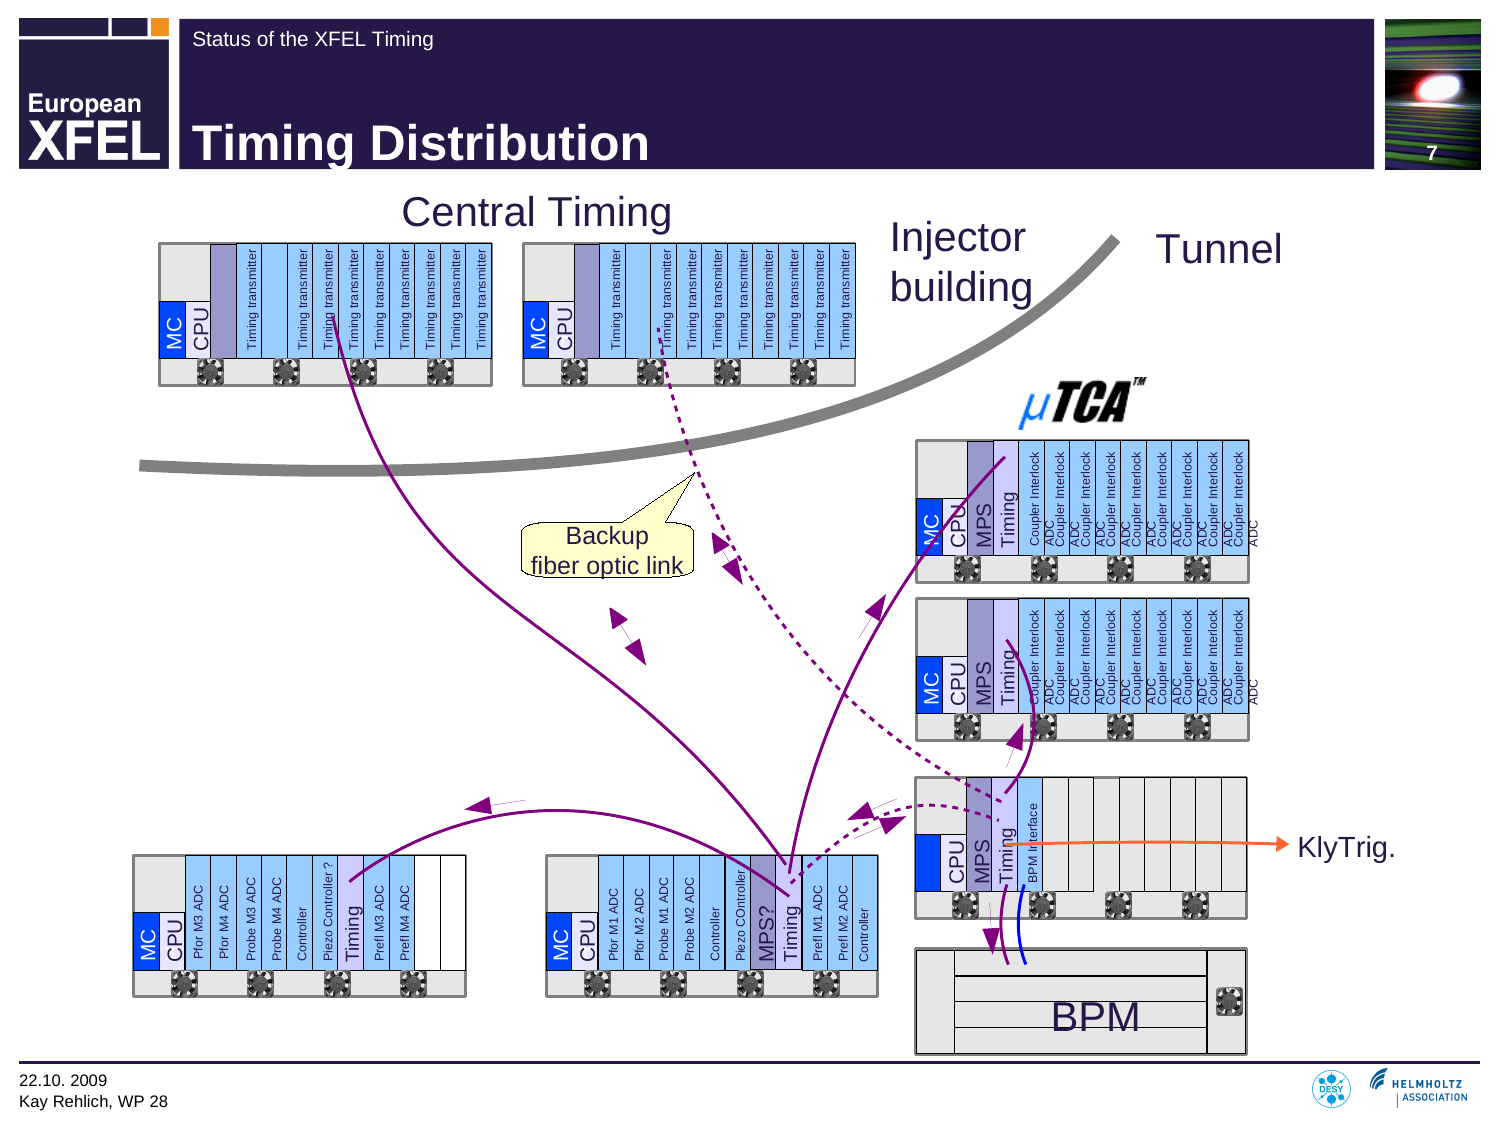

7
# Timing Distribution
Central Timing
Injector
building
Tunnel
MCH
CPU
Timing transmitter
Timing transmitter
Timing transmitter
Timing transmitter
Timing transmitter
Timing transmitter
Timing transmitter
Timing transmitter
Timing transmitter
Timing transmitter
MCH
CPU
Timing transmitter
Timing transmitter
Timing transmitter
Timing transmitter
Timing transmitter
Timing transmitter
Timing transmitter
Timing transmitter
Timing transmitter
Timing transmitter
Coupler Interlock ADC
Coupler Interlock ADC
Coupler Interlock ADC
Coupler Interlock ADC
Coupler Interlock ADC
Coupler Interlock ADC
Coupler Interlock ADC
Coupler Interlock ADC
Coupler Interlock ADC
MCH
Timing
MPS
CPU
Backup
fiber optic link
Coupler Interlock ADC
Coupler Interlock ADC
Coupler Interlock ADC
Coupler Interlock ADC
Coupler Interlock ADC
Coupler Interlock ADC
Coupler Interlock ADC
Coupler Interlock ADC
Coupler Interlock ADC
MCH
Timing
MPS
CPU
BPM Interface
KlyTrig.
Timing
MPS
CPU
Pfor M3 ADC
Pfor M4 ADC
Probe M3 ADC
Piezo Controller ?
Probe M1 ADC
Piezo COntroller
Probe M4 ADC
Controller
Prefl M3 ADC
Prefl M4 ADC
Pfor M1 ADC
Pfor M2 ADC
Probe M2 ADC
Controller
Prefl M1 ADC
Prefl M2 ADC
Controller
MCH
MCH
MPS?
Timing
Timing
CPU
CPU
BPM